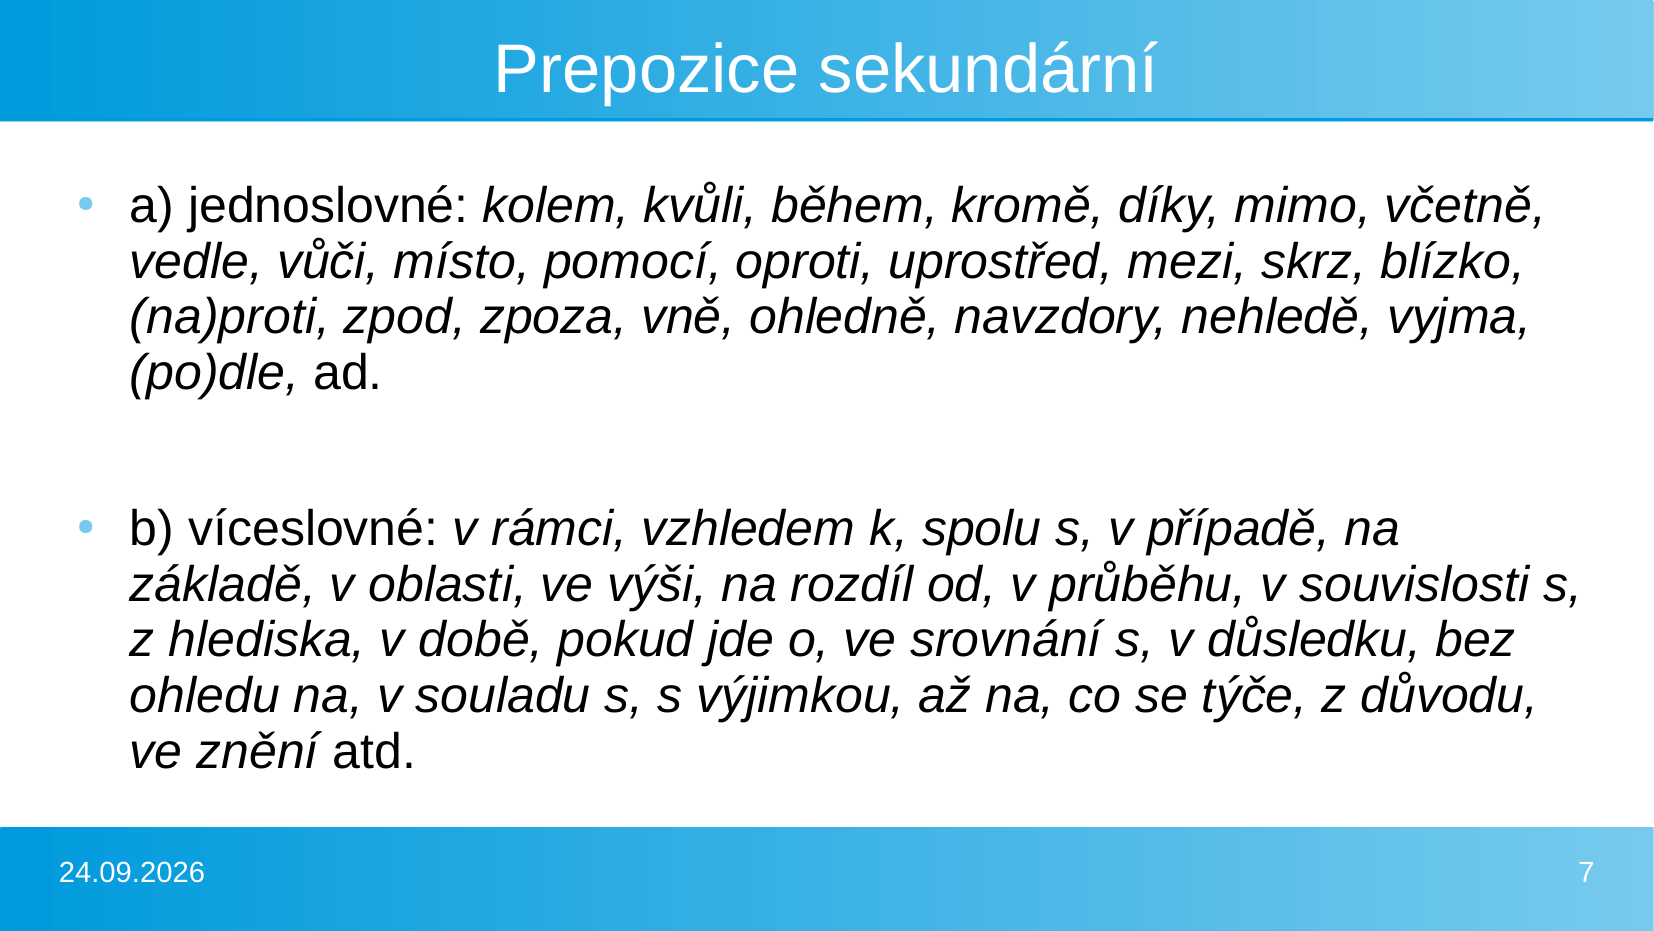

# Prepozice sekundární
a) jednoslovné: kolem, kvůli, během, kromě, díky, mimo, včetně, vedle, vůči, místo, pomocí, oproti, uprostřed, mezi, skrz, blízko,(na)proti, zpod, zpoza, vně, ohledně, navzdory, nehledě, vyjma, (po)dle, ad.
b) víceslovné: v rámci, vzhledem k, spolu s, v případě, na základě, v oblasti, ve výši, na rozdíl od, v průběhu, v souvislosti s, z hlediska, v době, pokud jde o, ve srovnání s, v důsledku, bez ohledu na, v souladu s, s výjimkou, až na, co se týče, z důvodu, ve znění atd.
7